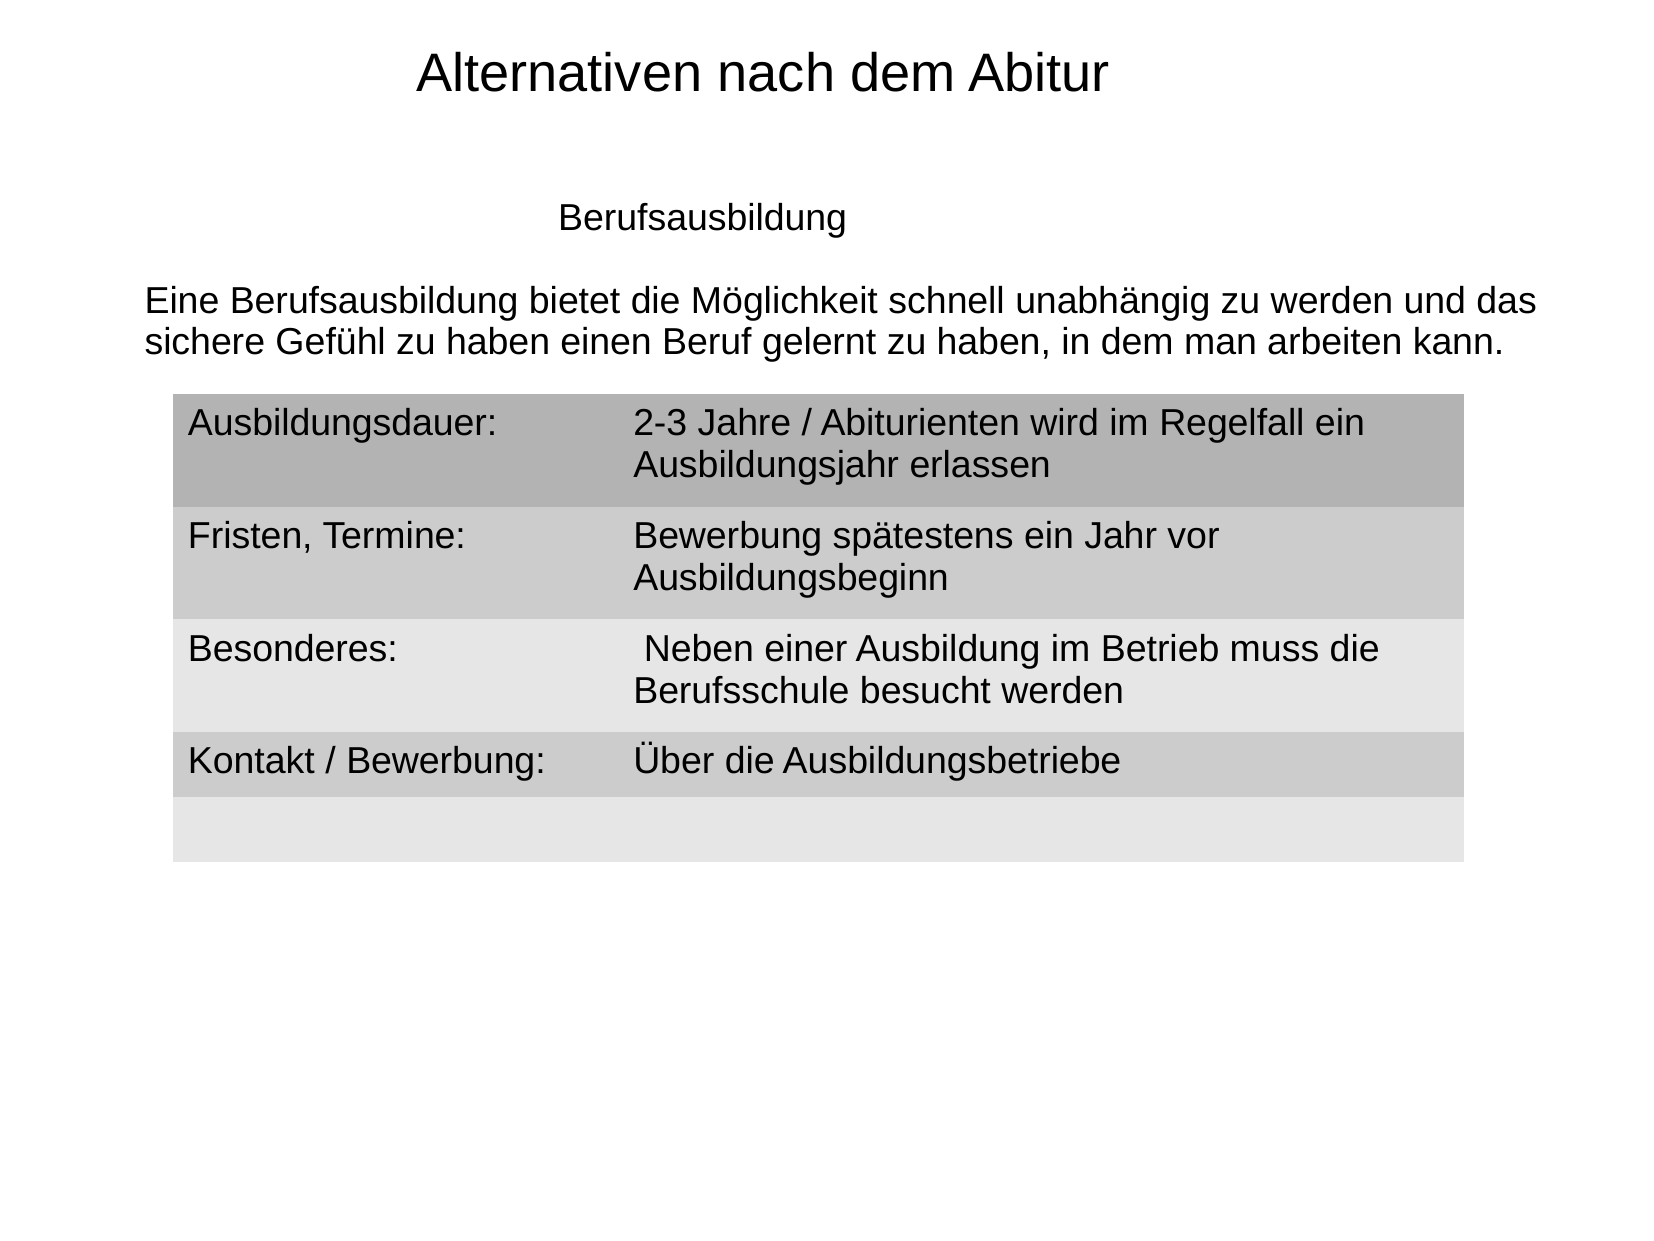

Alternativen nach dem Abitur
Berufsausbildung
Eine Berufsausbildung bietet die Möglichkeit schnell unabhängig zu werden und das sichere Gefühl zu haben einen Beruf gelernt zu haben, in dem man arbeiten kann.
| Ausbildungsdauer: | 2-3 Jahre / Abiturienten wird im Regelfall ein Ausbildungsjahr erlassen |
| --- | --- |
| Fristen, Termine: | Bewerbung spätestens ein Jahr vor Ausbildungsbeginn |
| Besonderes: | Neben einer Ausbildung im Betrieb muss die Berufsschule besucht werden |
| Kontakt / Bewerbung: | Über die Ausbildungsbetriebe |
| | |